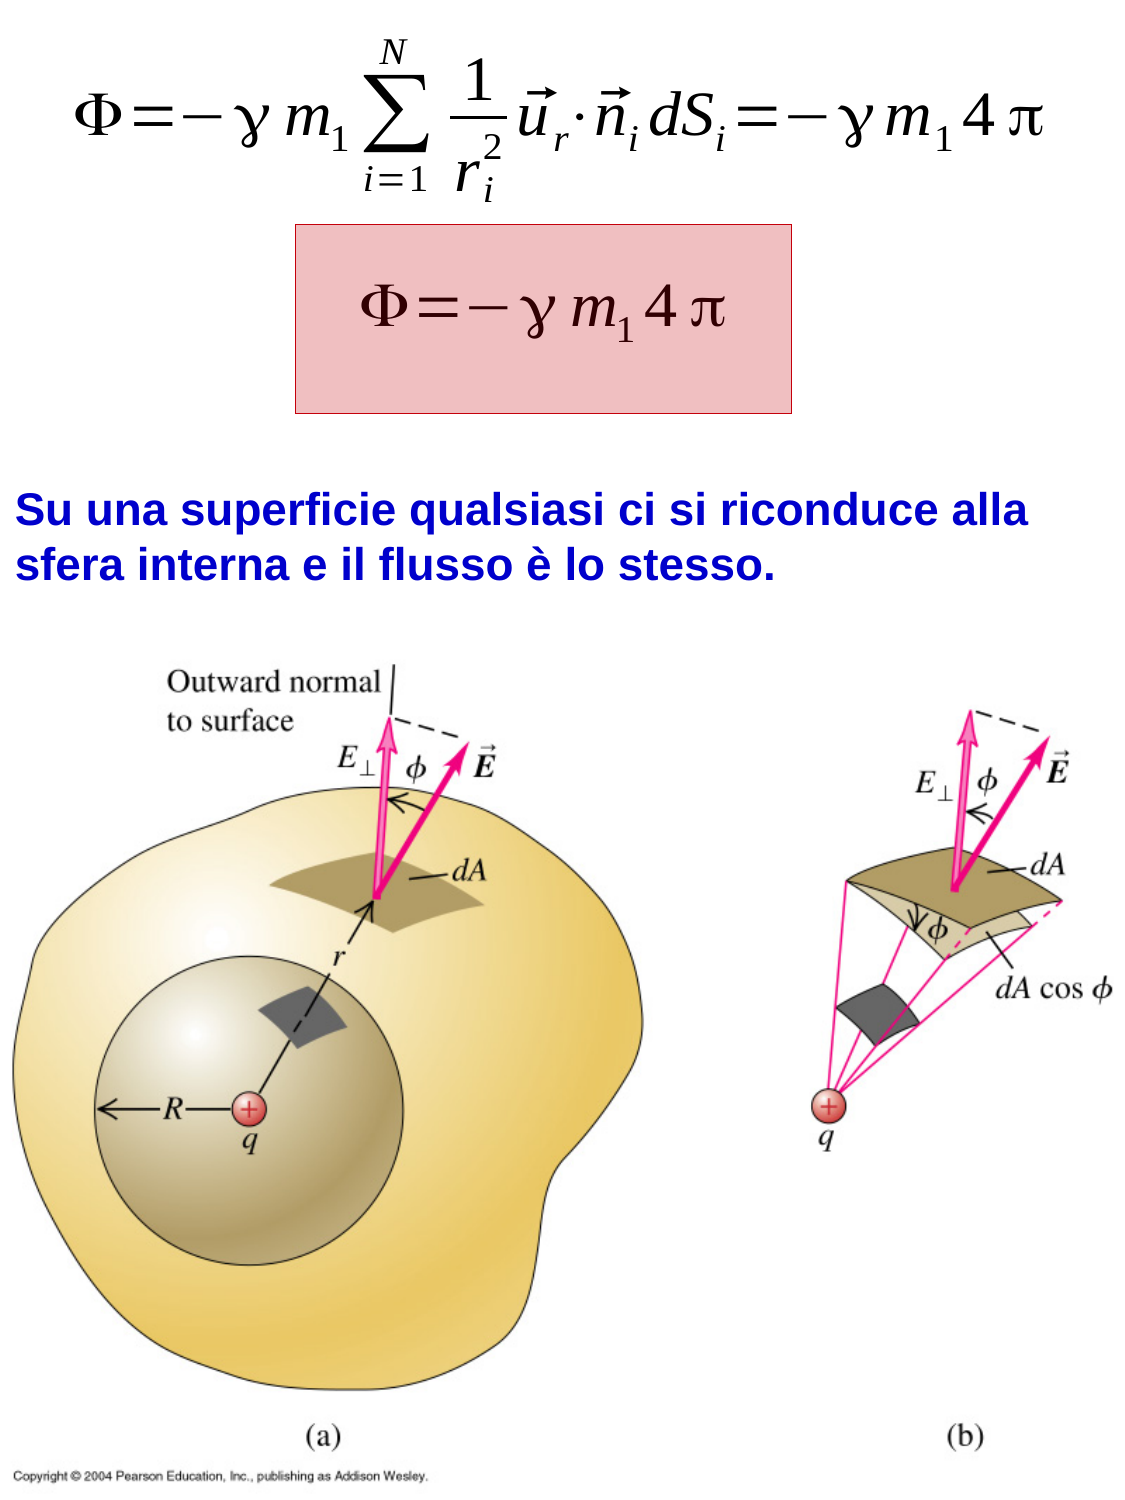

Su una superficie qualsiasi ci si riconduce alla sfera interna e il flusso è lo stesso.
P3 Forze Conservative
9